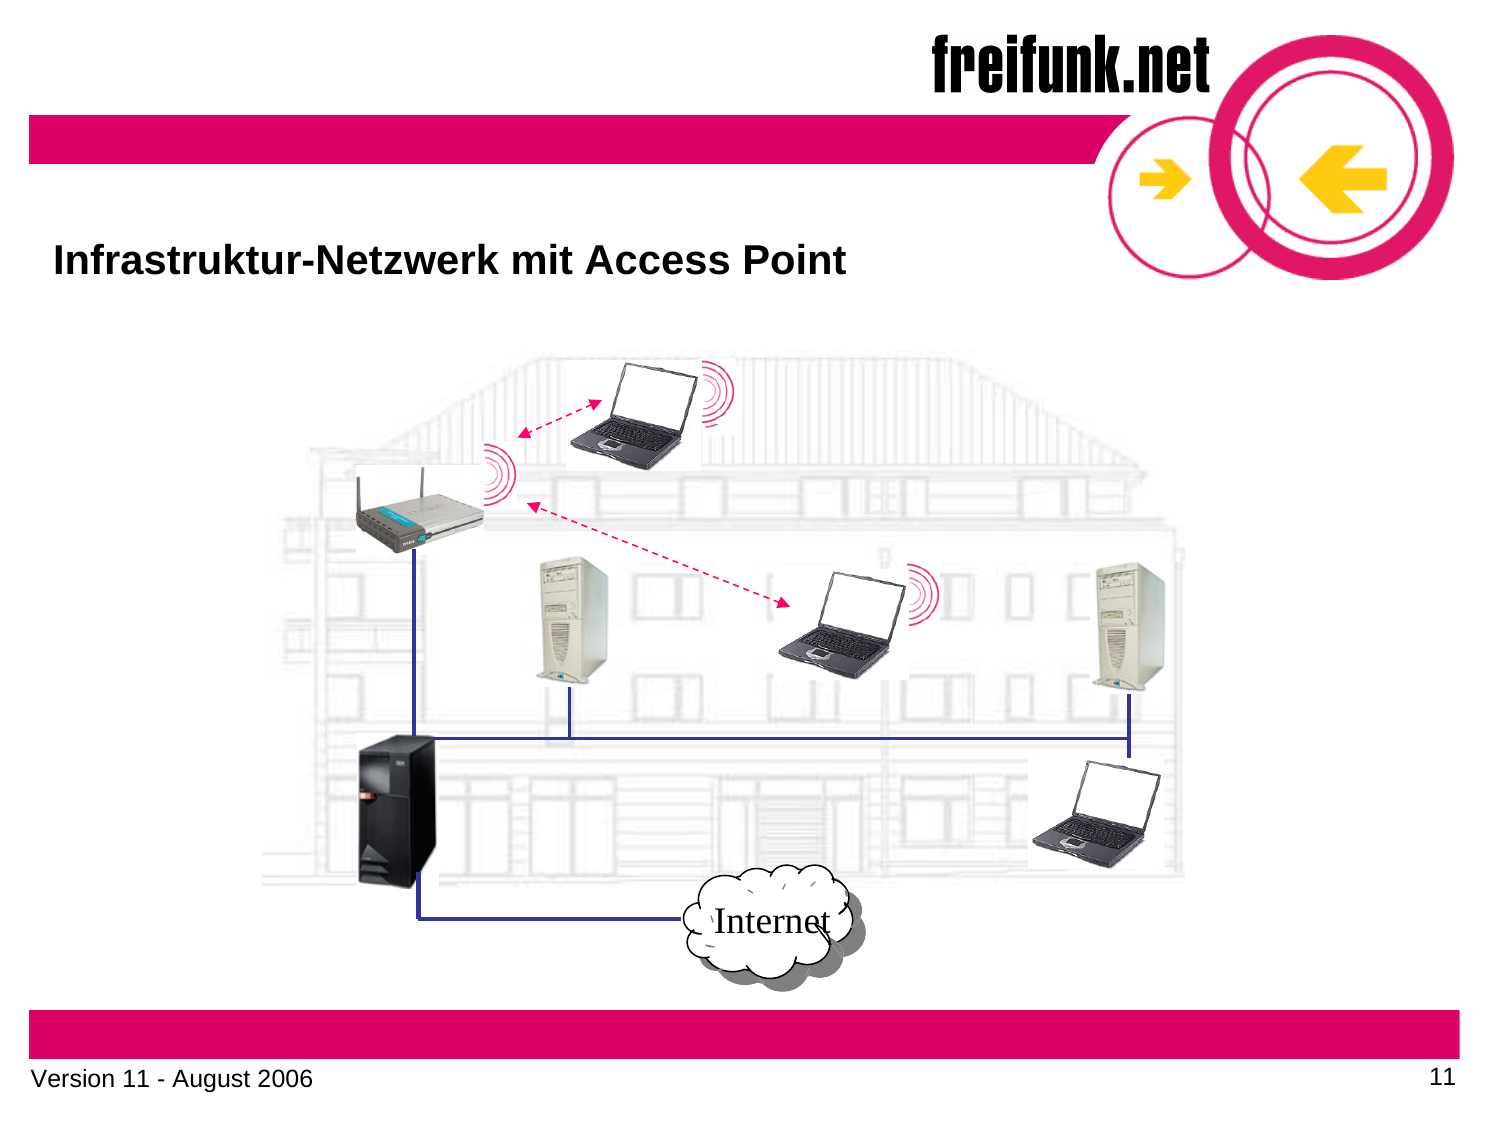

Infrastruktur-Netzwerk mit Access Point
Internet
11
Version 11 - August 2006